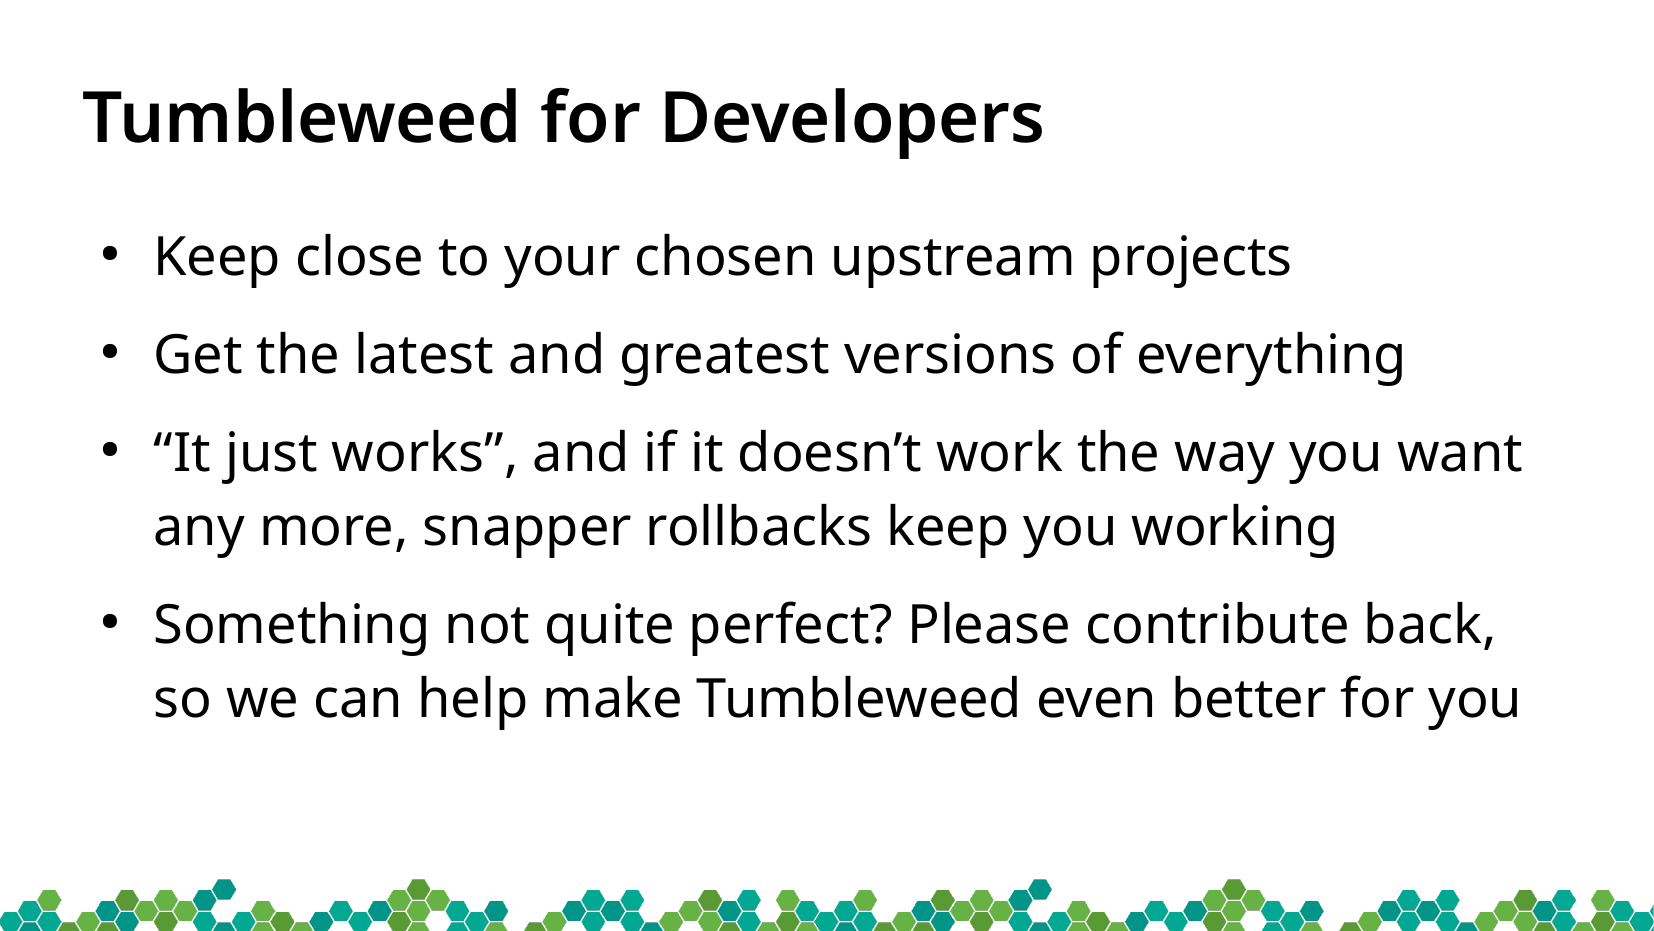

# Tumbleweed for Developers
Keep close to your chosen upstream projects
Get the latest and greatest versions of everything
“It just works”, and if it doesn’t work the way you want any more, snapper rollbacks keep you working
Something not quite perfect? Please contribute back, so we can help make Tumbleweed even better for you